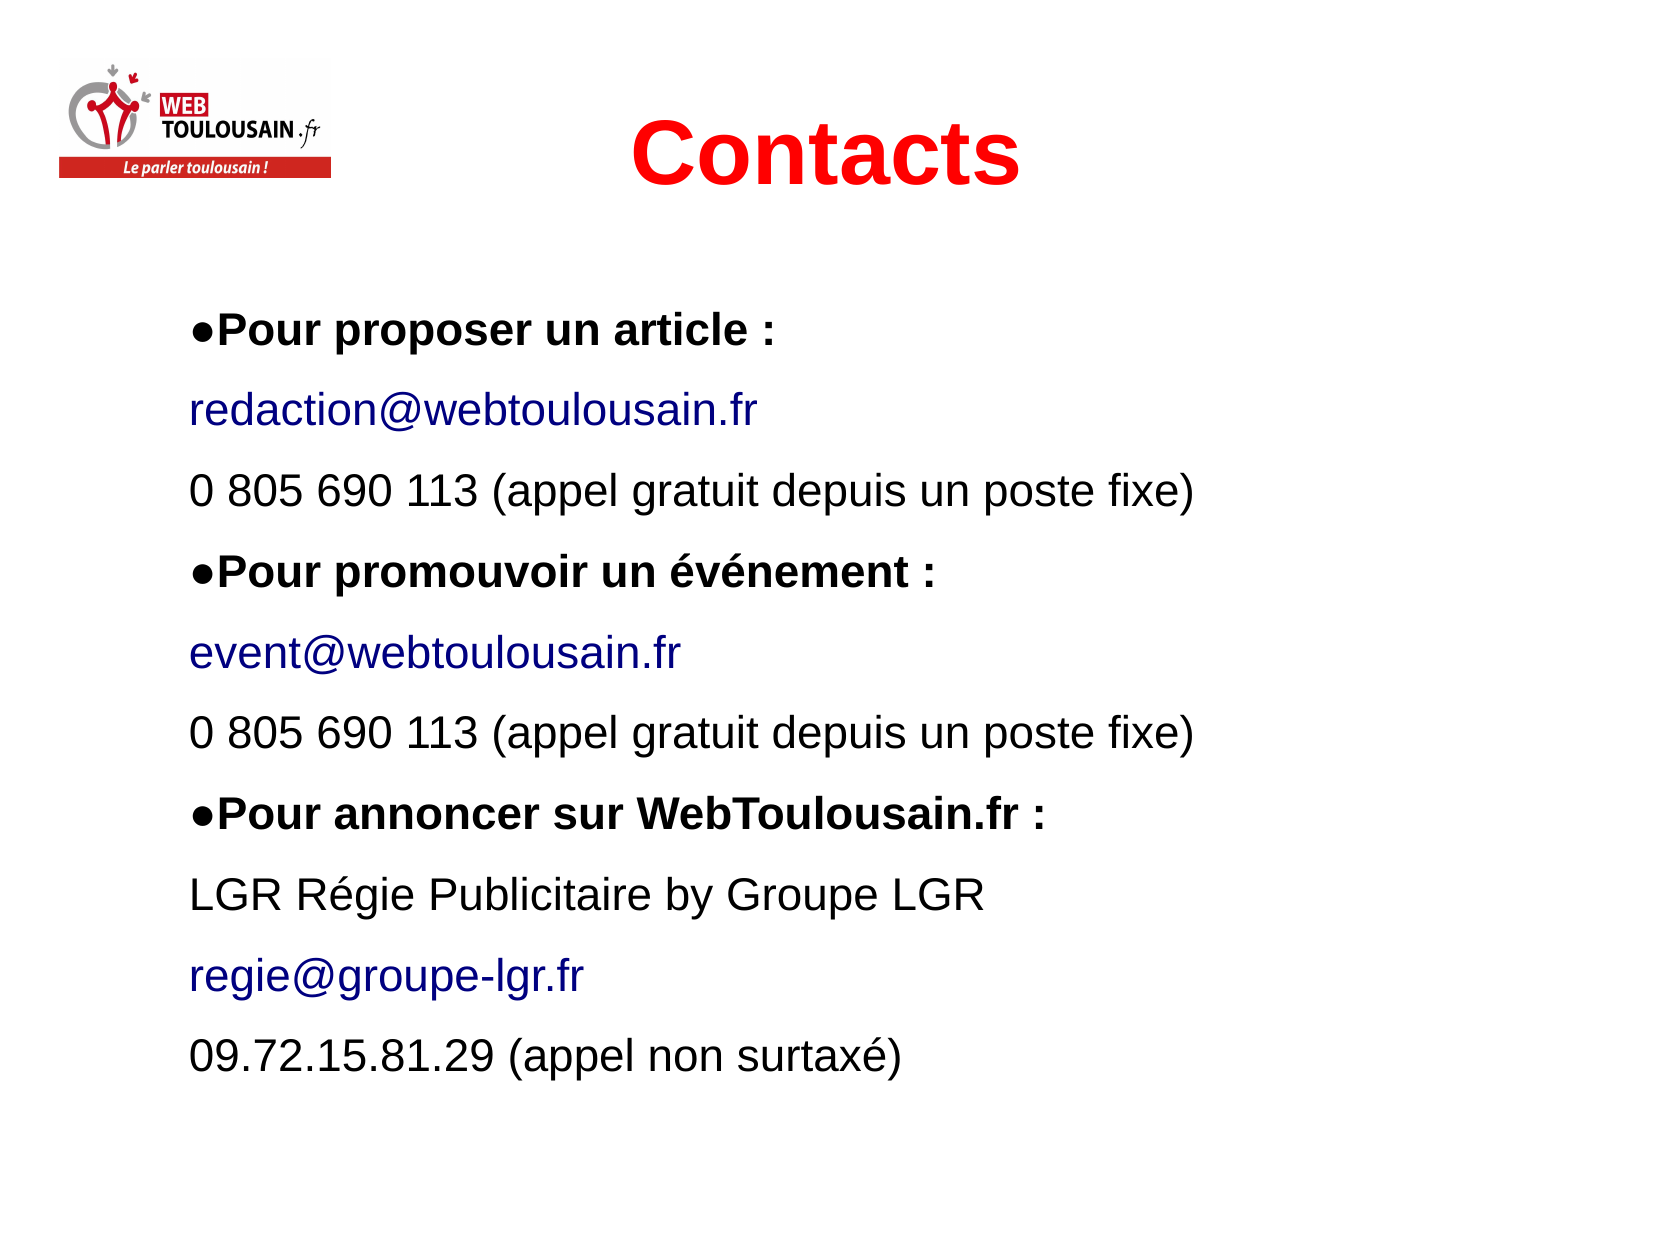

# Contacts
●Pour proposer un article :
redaction@webtoulousain.fr
0 805 690 113 (appel gratuit depuis un poste fixe)
●Pour promouvoir un événement :
event@webtoulousain.fr
0 805 690 113 (appel gratuit depuis un poste fixe)
●Pour annoncer sur WebToulousain.fr :
LGR Régie Publicitaire by Groupe LGR
regie@groupe-lgr.fr
09.72.15.81.29 (appel non surtaxé)